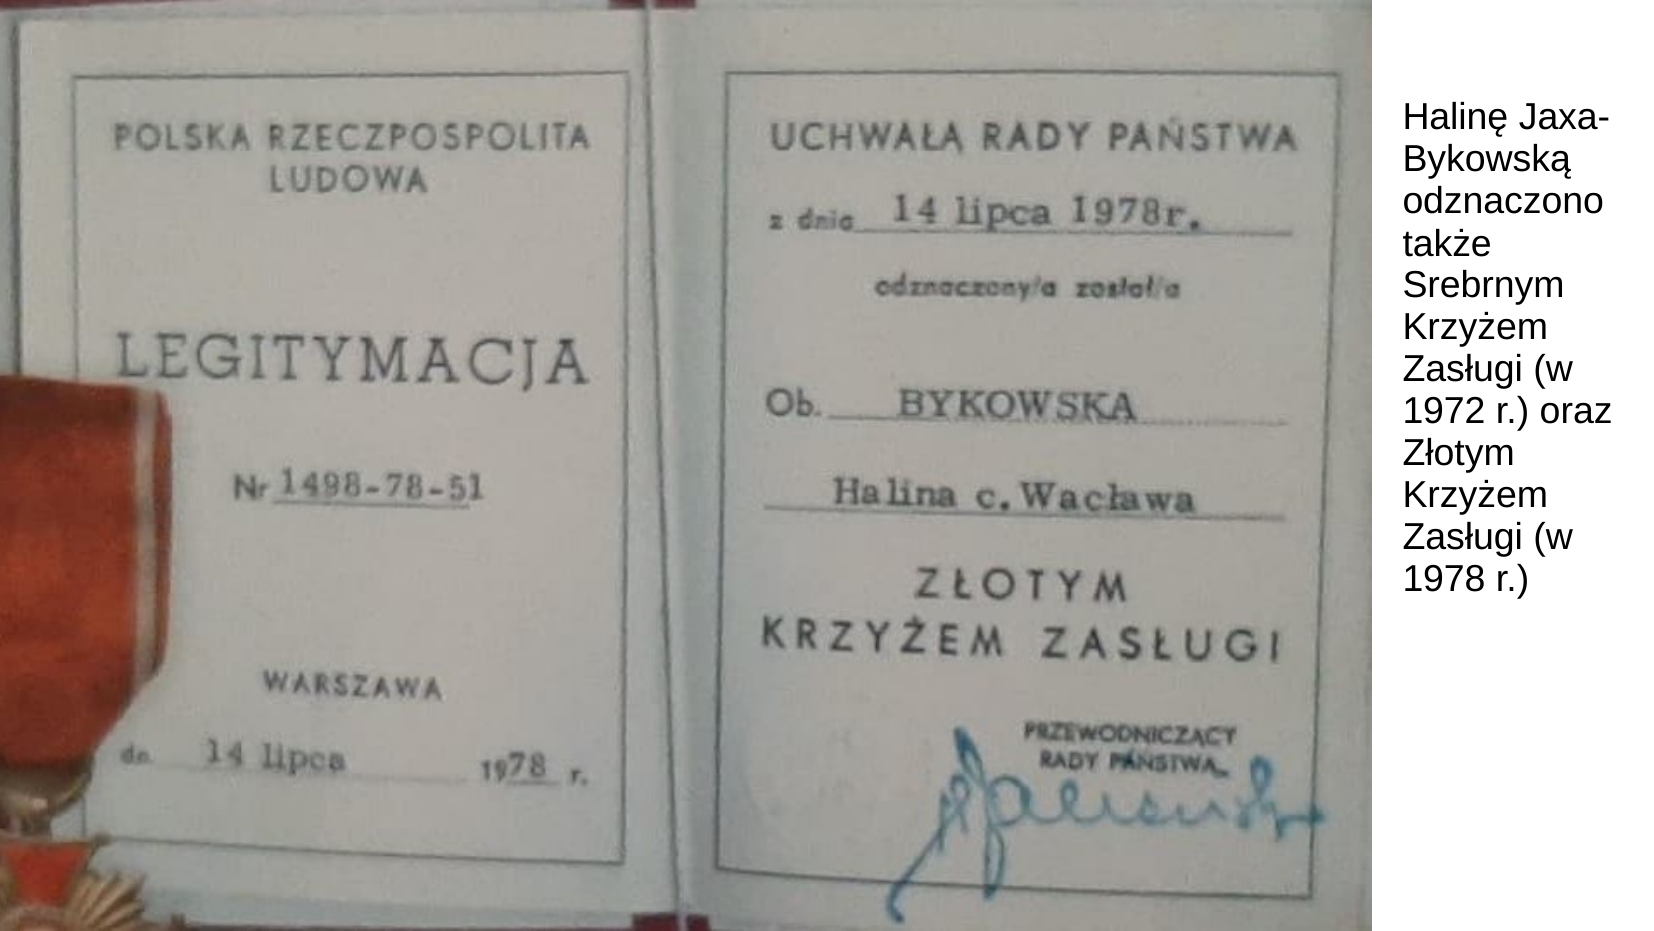

Halinę Jaxa-Bykowską odznaczono także Srebrnym Krzyżem Zasługi (w 1972 r.) oraz Złotym Krzyżem Zasługi (w 1978 r.)